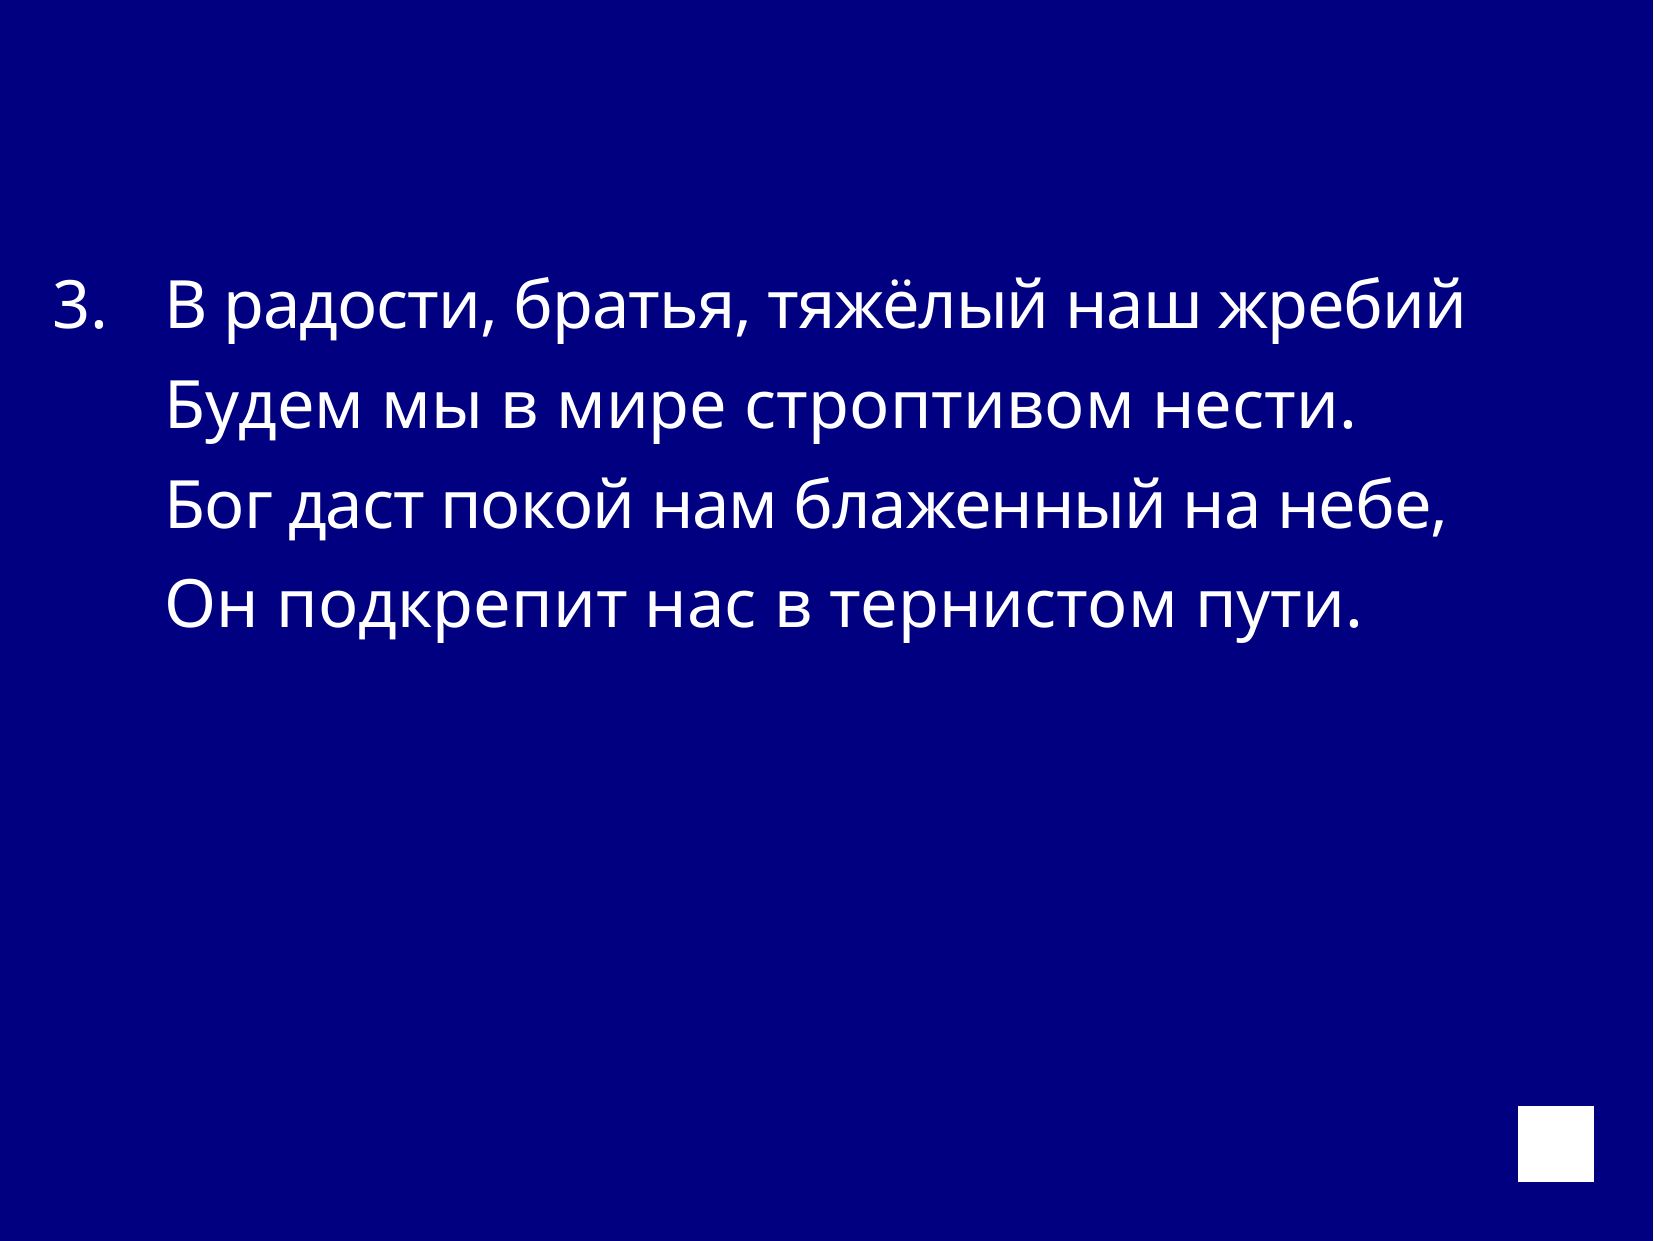

3.	В радости, братья, тяжёлый наш жребий
	Будем мы в мире строптивом нести.
	Бог даст покой нам блаженный на небе,
	Он подкрепит нас в тернистом пути.